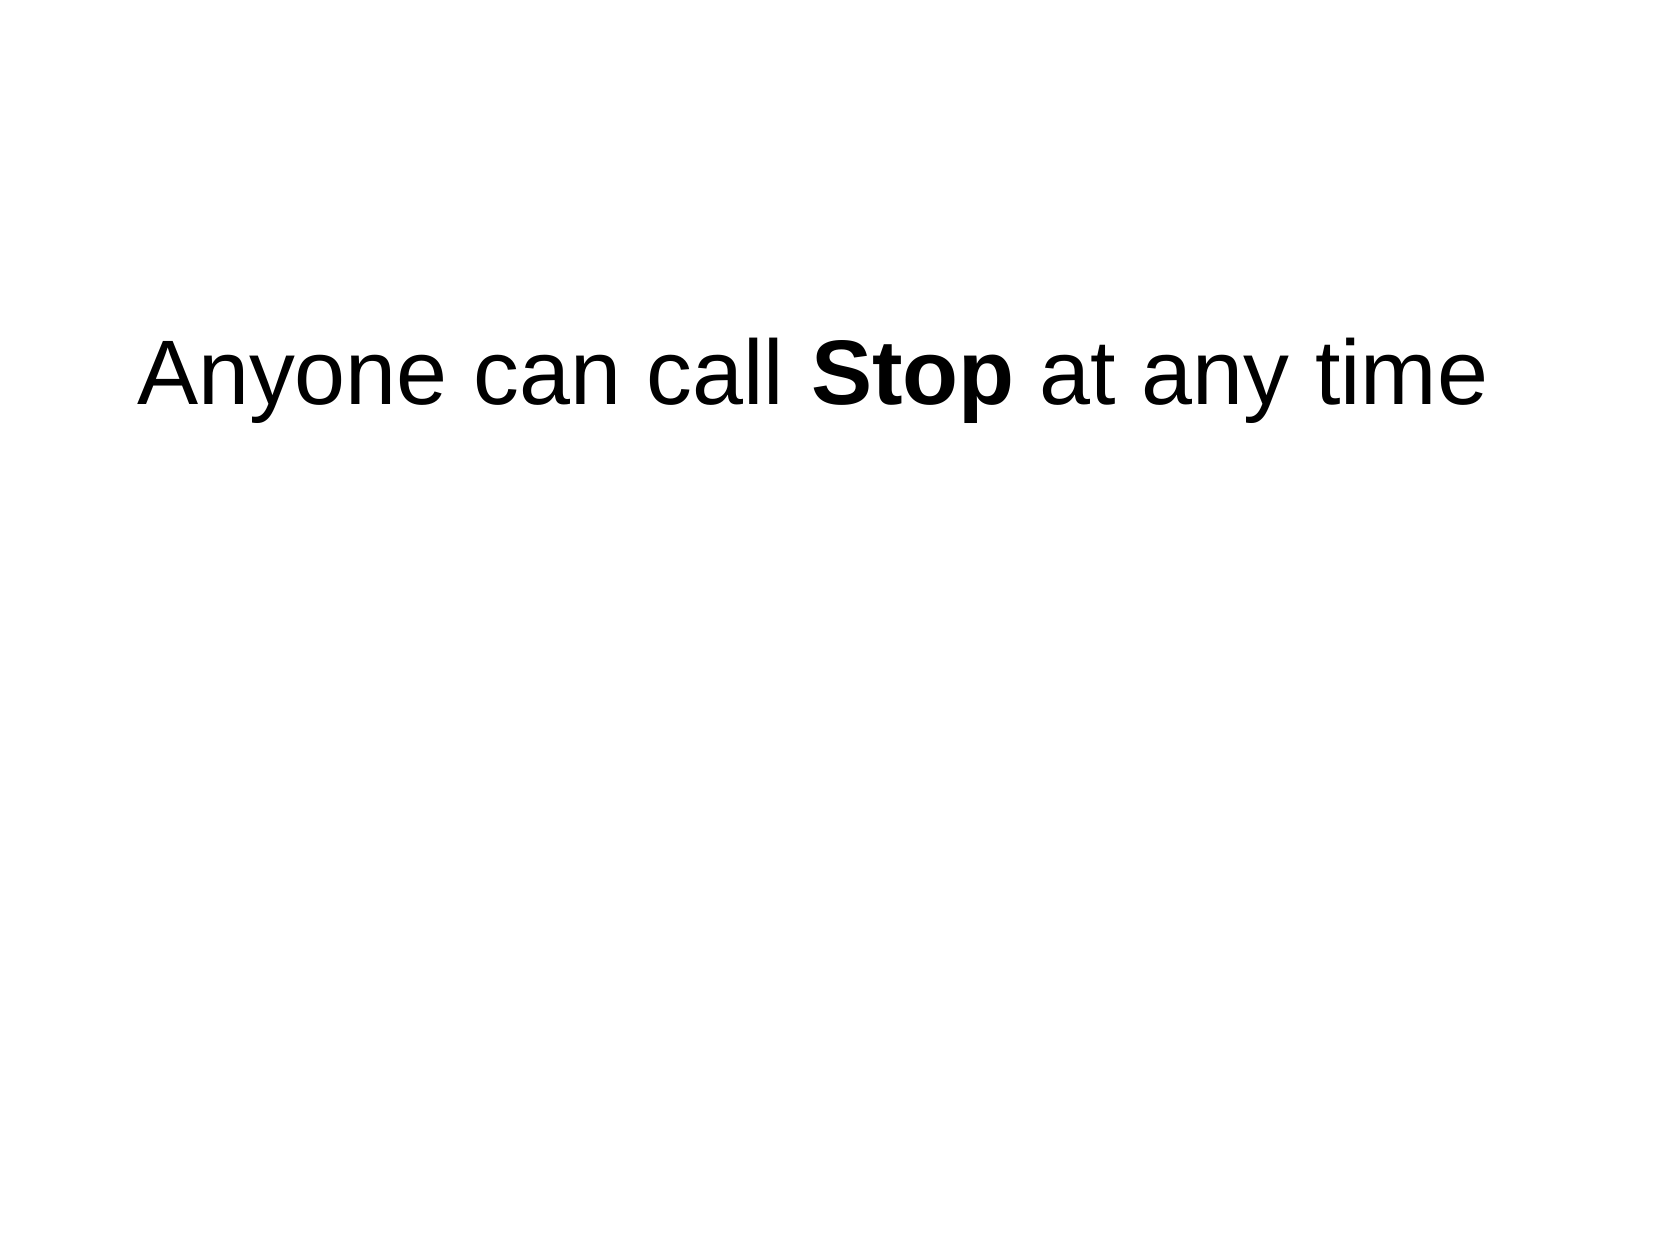

# Anyone can call Stop at any time